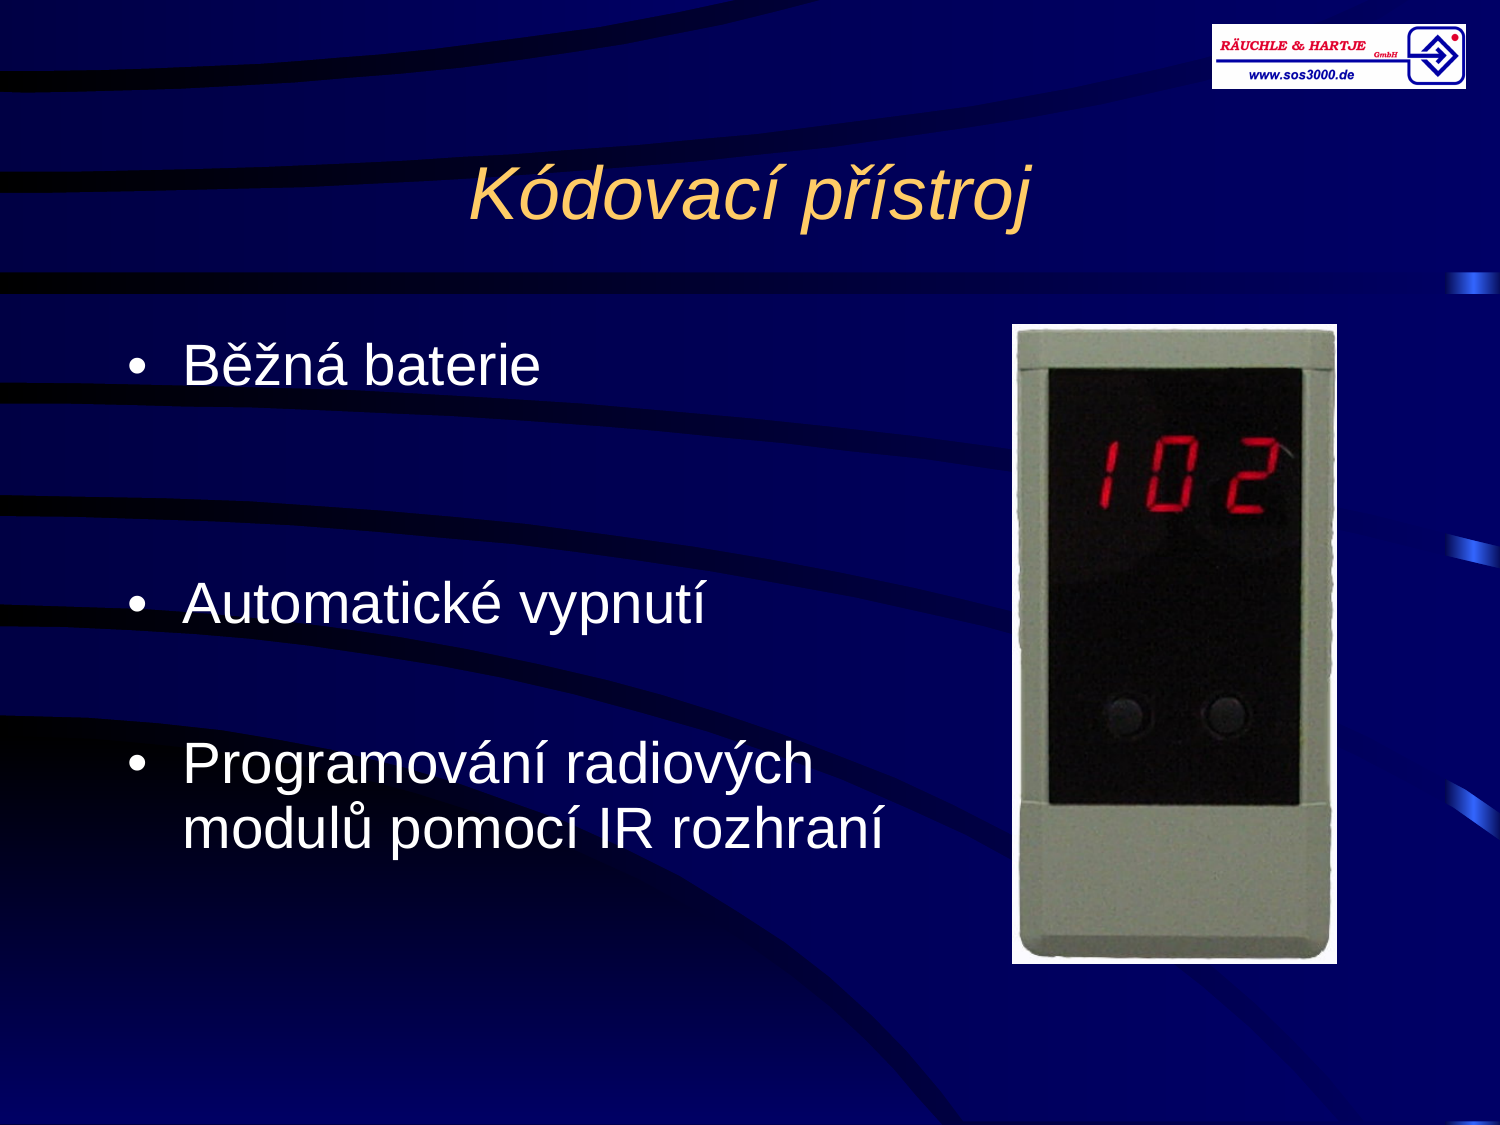

# Kódovací přístroj
Běžná baterie
Automatické vypnutí
Programování radiových modulů pomocí IR rozhraní